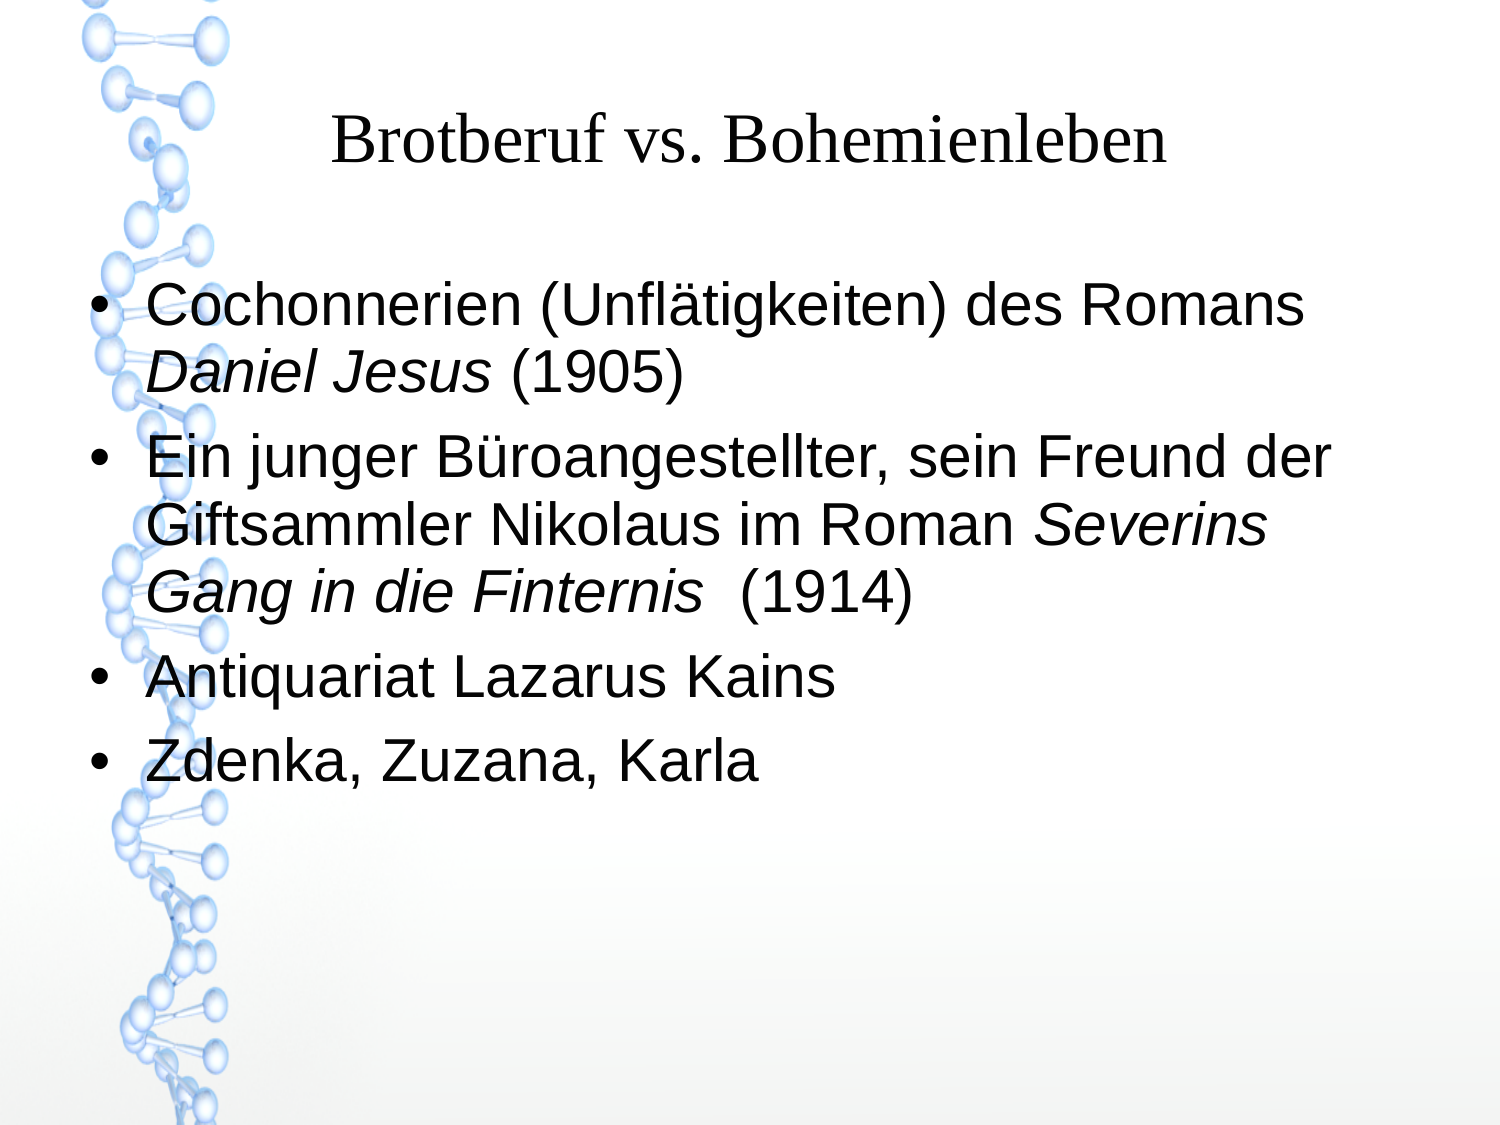

# Brotberuf vs. Bohemienleben
Cochonnerien (Unflätigkeiten) des Romans Daniel Jesus (1905)
Ein junger Büroangestellter, sein Freund der Giftsammler Nikolaus im Roman Severins Gang in die Finternis (1914)
Antiquariat Lazarus Kains
Zdenka, Zuzana, Karla